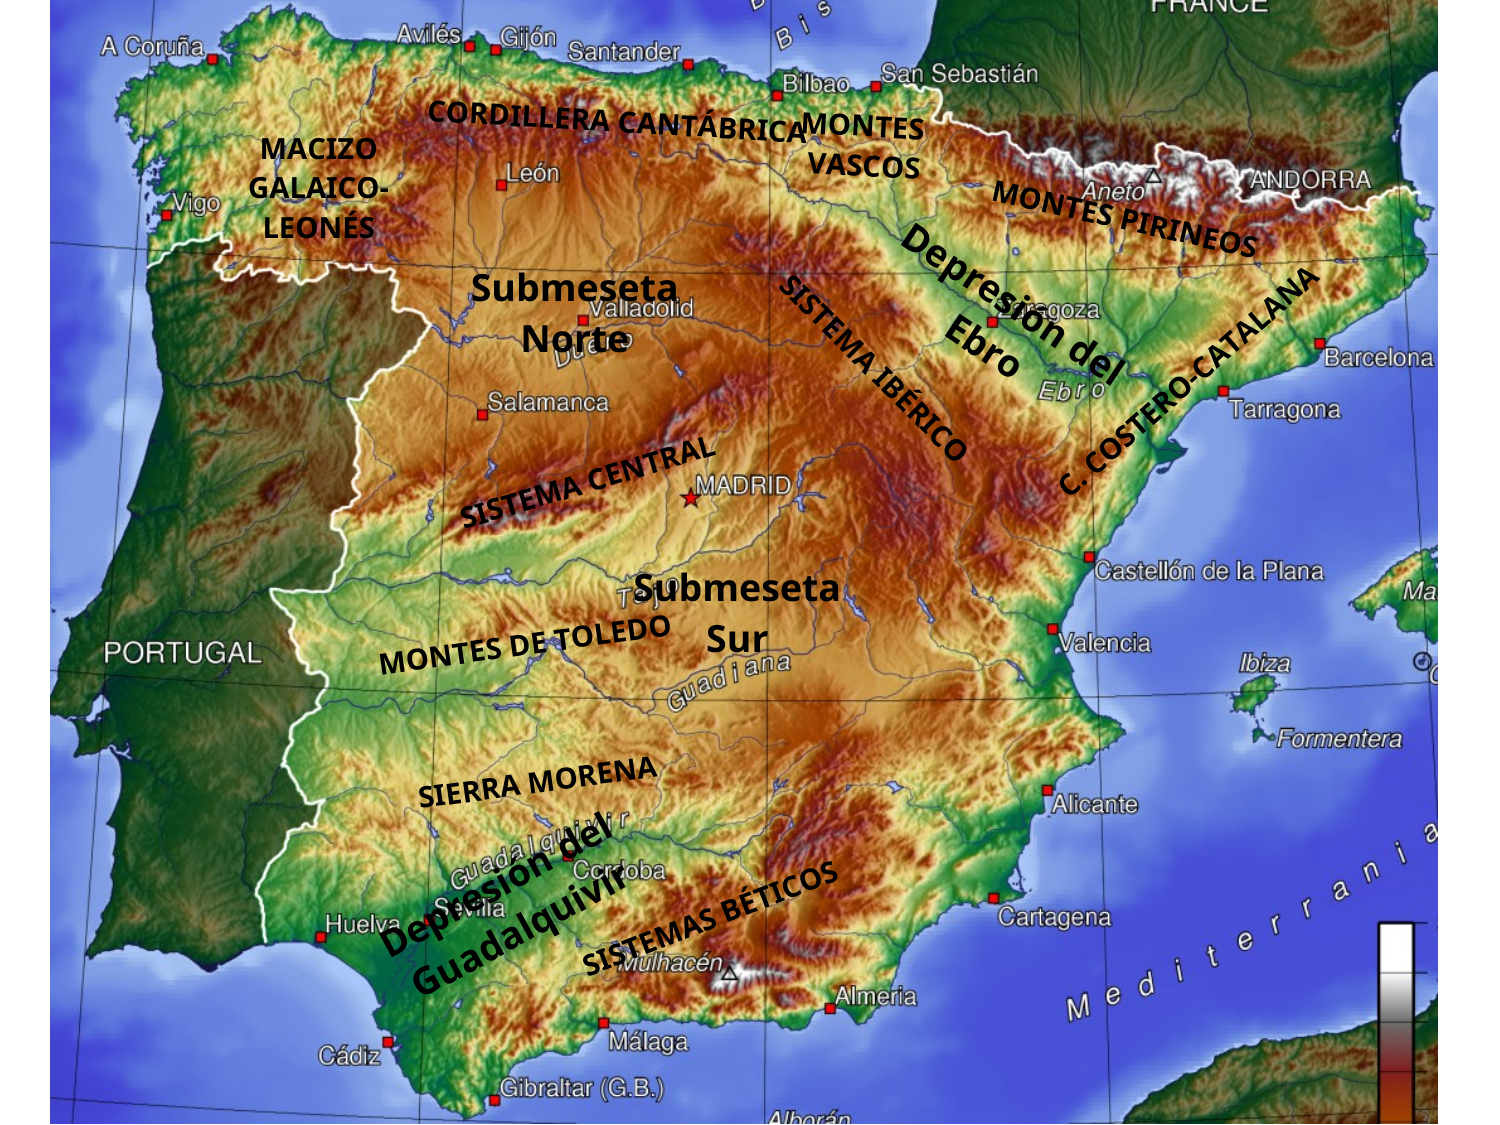

CORDILLERA CANTÁBRICA
MACIZO GALAICO-LEONÉS
MONTES
VASCOS
MONTES PIRINEOS
Submeseta Norte
Depresión del Ebro
SISTEMA IBÉRICO
C. COSTERO-CATALANA
SISTEMA CENTRAL
Submeseta Sur
MONTES DE TOLEDO
SIERRA MORENA
Depresión del Guadalquivir
SISTEMAS BÉTICOS